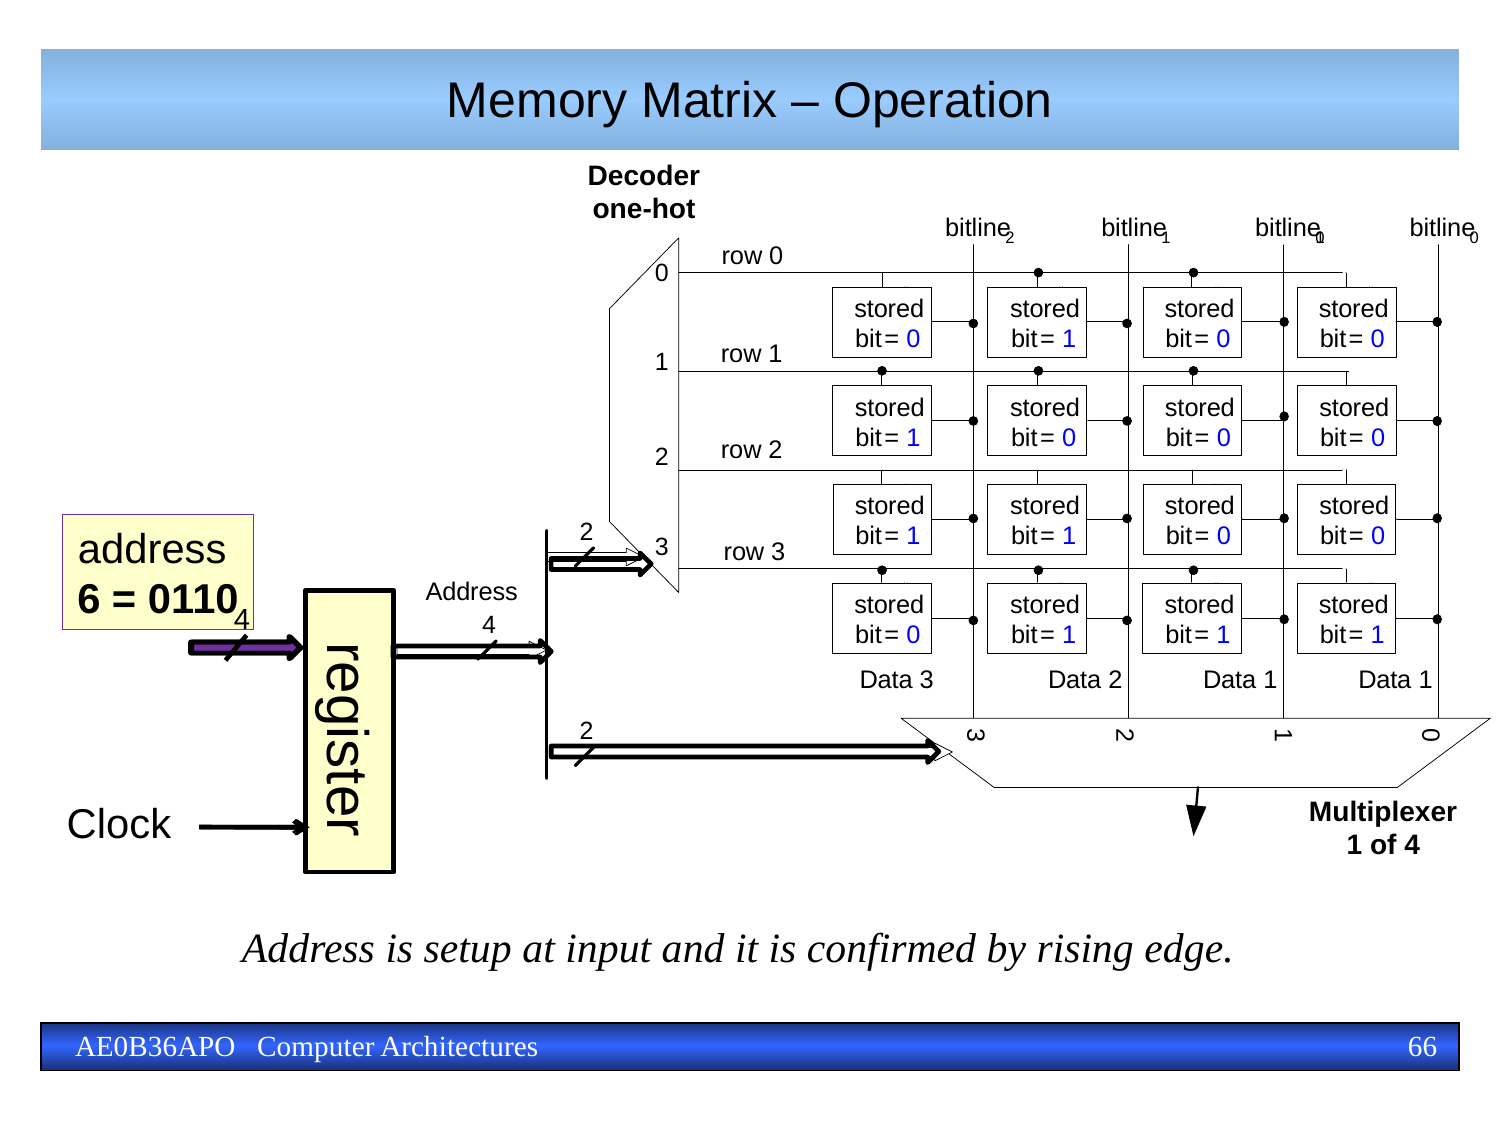

# Memory Matrix – Operation
address
6 = 0110
4
register
Clock
Address is setup at input and it is confirmed by rising edge.
AE0B36APO Computer Architectures
66